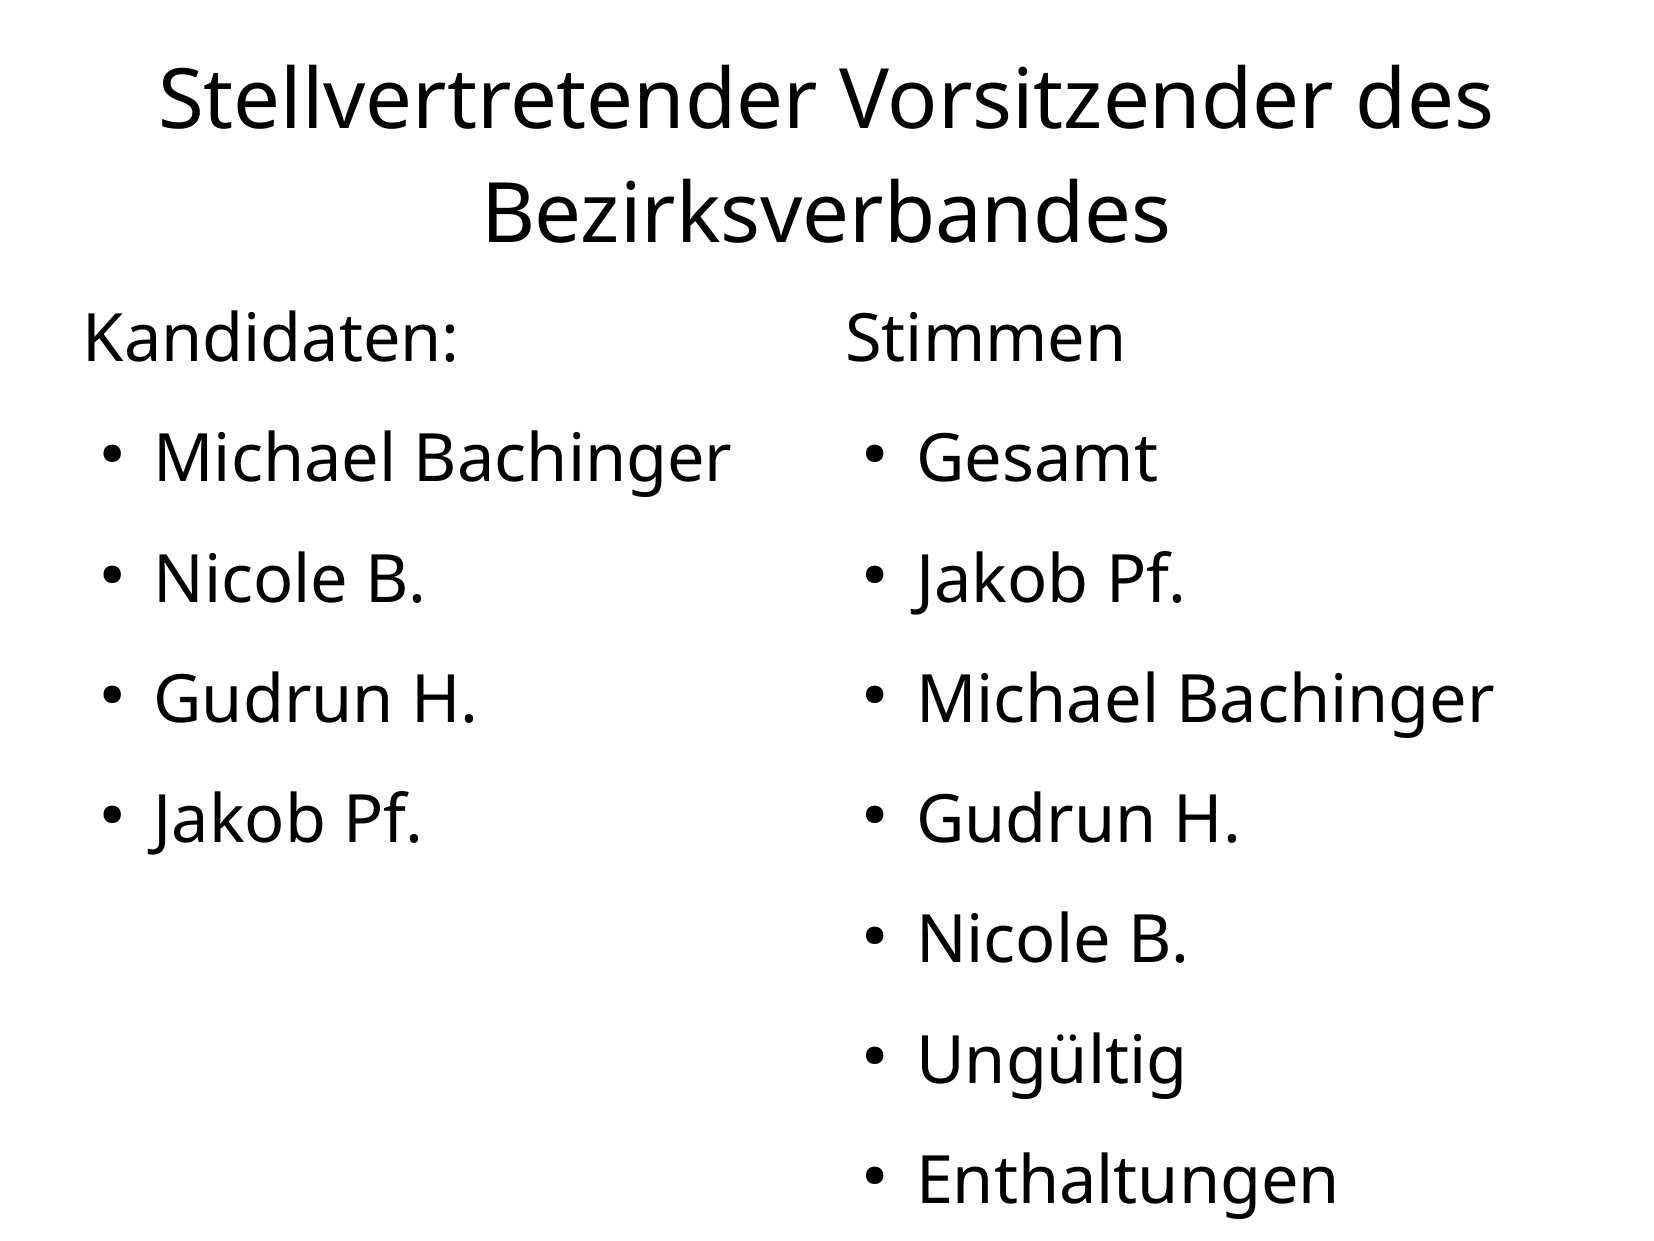

# Stellvertretender Vorsitzender des Bezirksverbandes
Kandidaten:
Michael Bachinger
Nicole B.
Gudrun H.
Jakob Pf.
Stimmen
Gesamt
Jakob Pf.
Michael Bachinger
Gudrun H.
Nicole B.
Ungültig
Enthaltungen